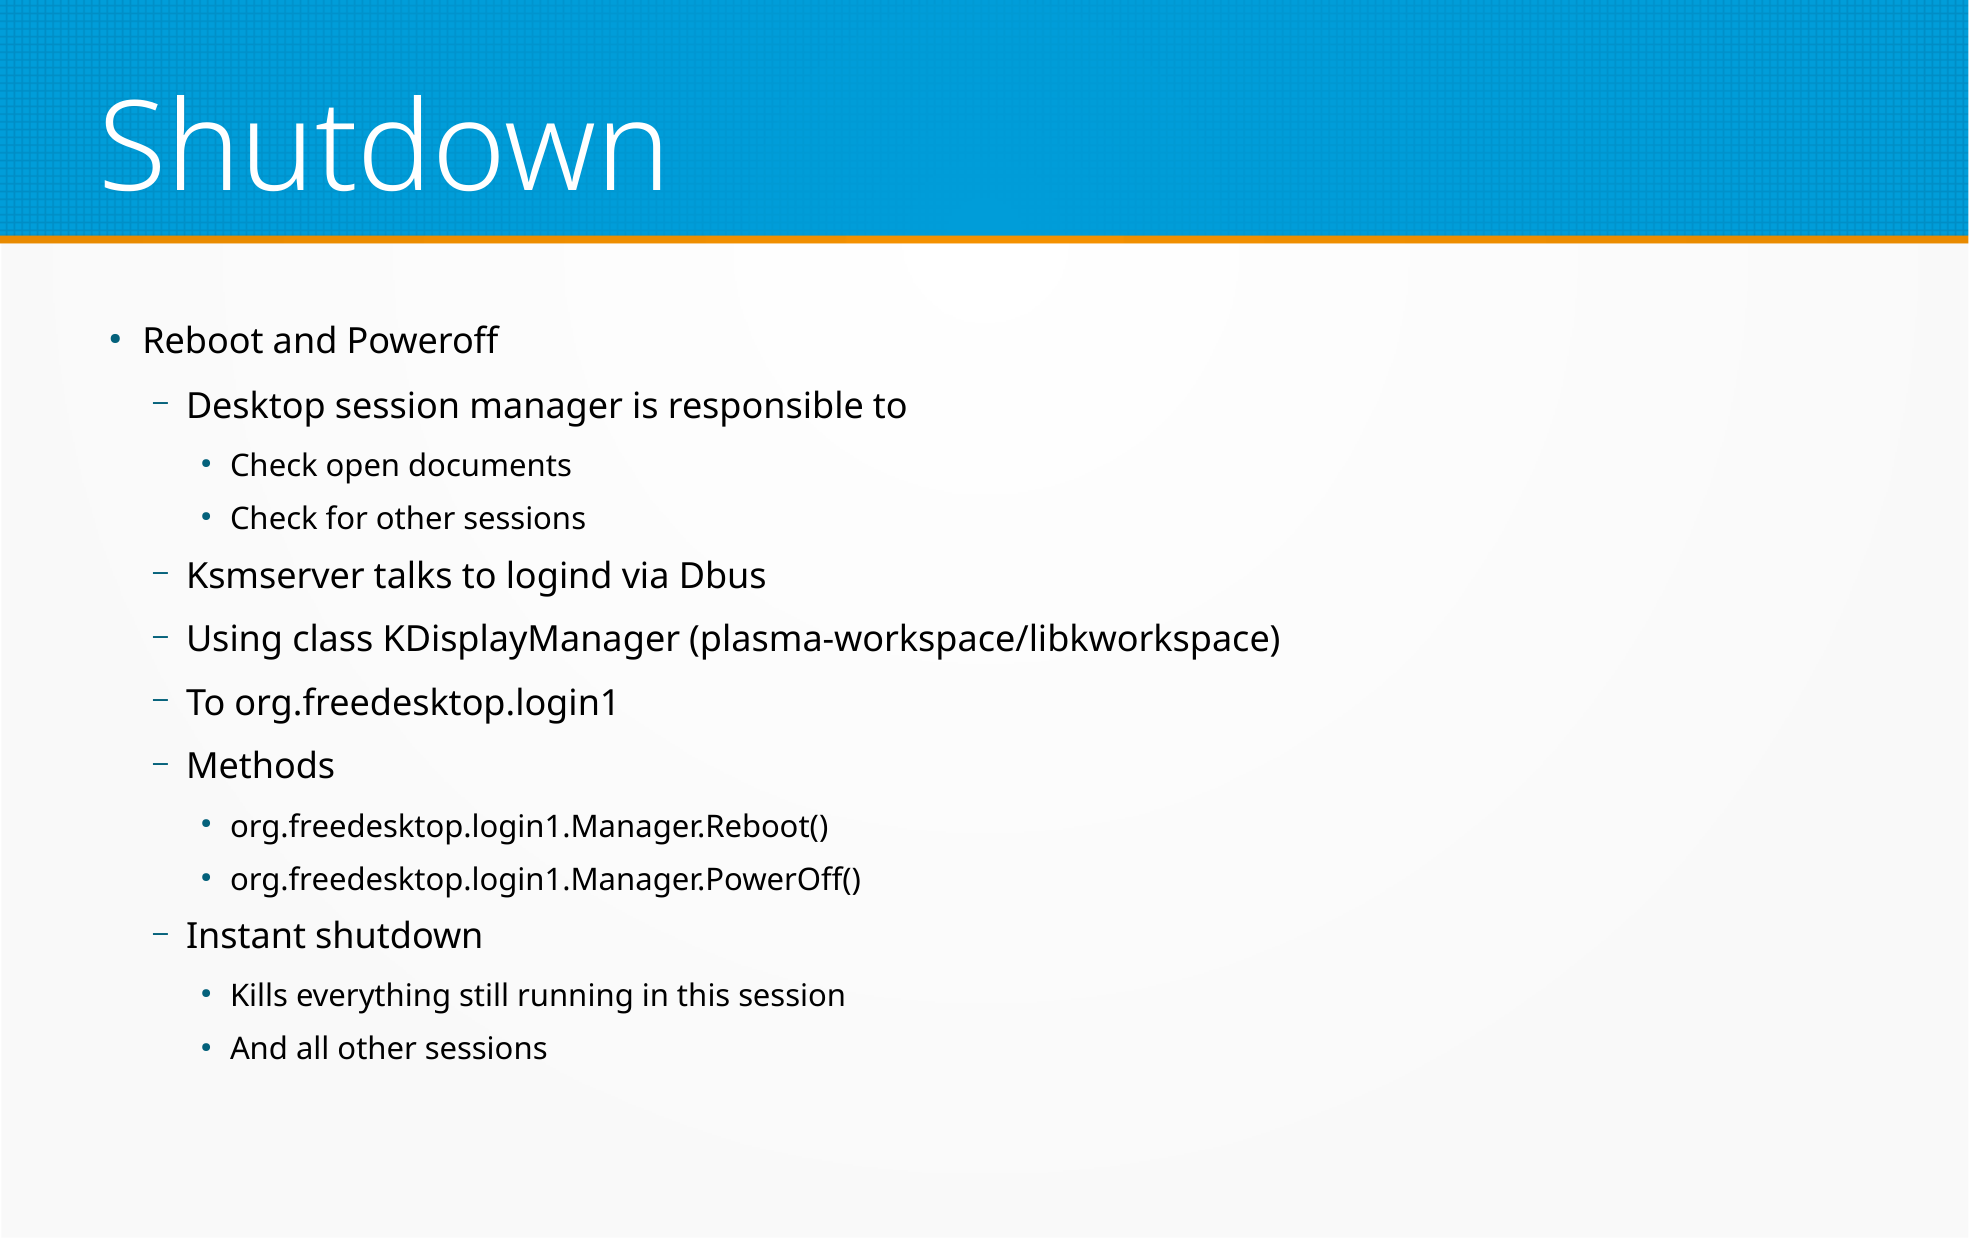

# Shutdown
Reboot and Poweroff
Desktop session manager is responsible to
Check open documents
Check for other sessions
Ksmserver talks to logind via Dbus
Using class KDisplayManager (plasma-workspace/libkworkspace)
To org.freedesktop.login1
Methods
org.freedesktop.login1.Manager.Reboot()
org.freedesktop.login1.Manager.PowerOff()
Instant shutdown
Kills everything still running in this session
And all other sessions